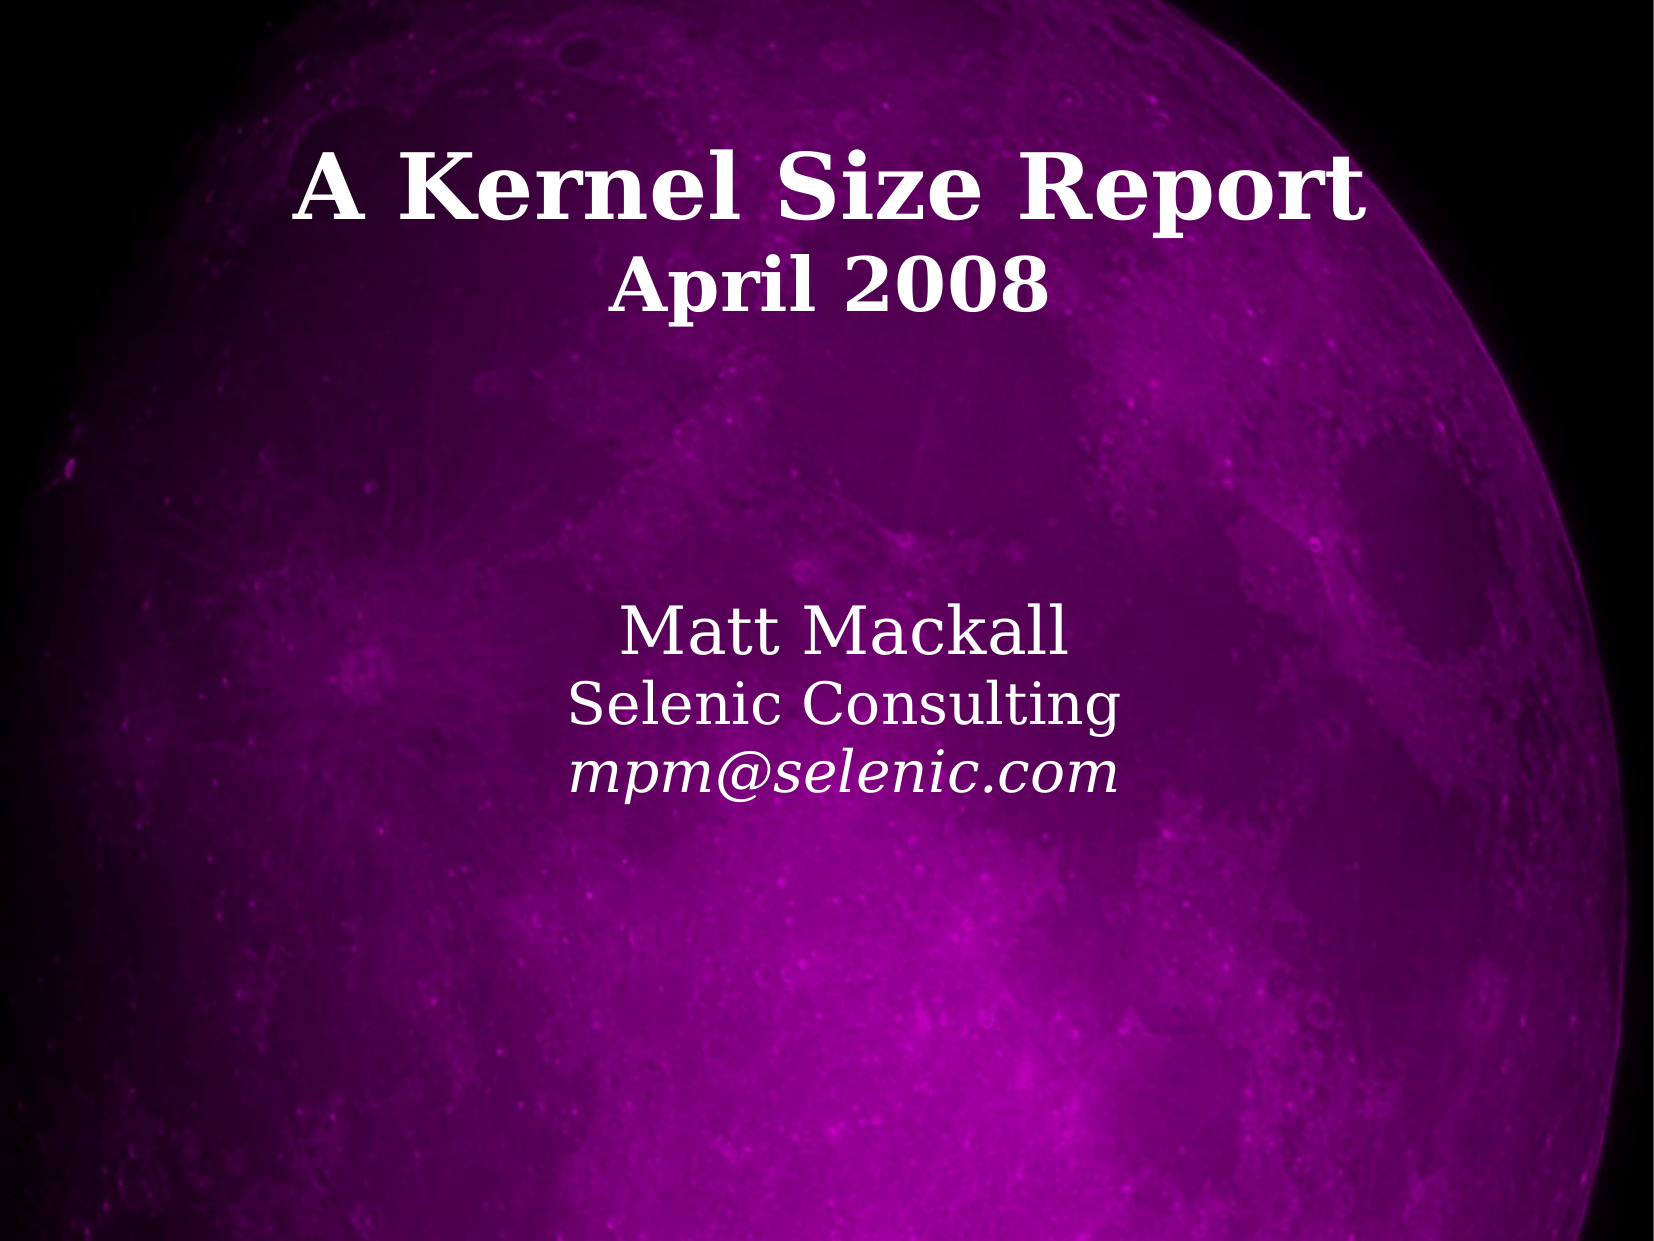

# A Kernel Size Report April 2008
Matt Mackall
Selenic Consulting
mpm@selenic.com